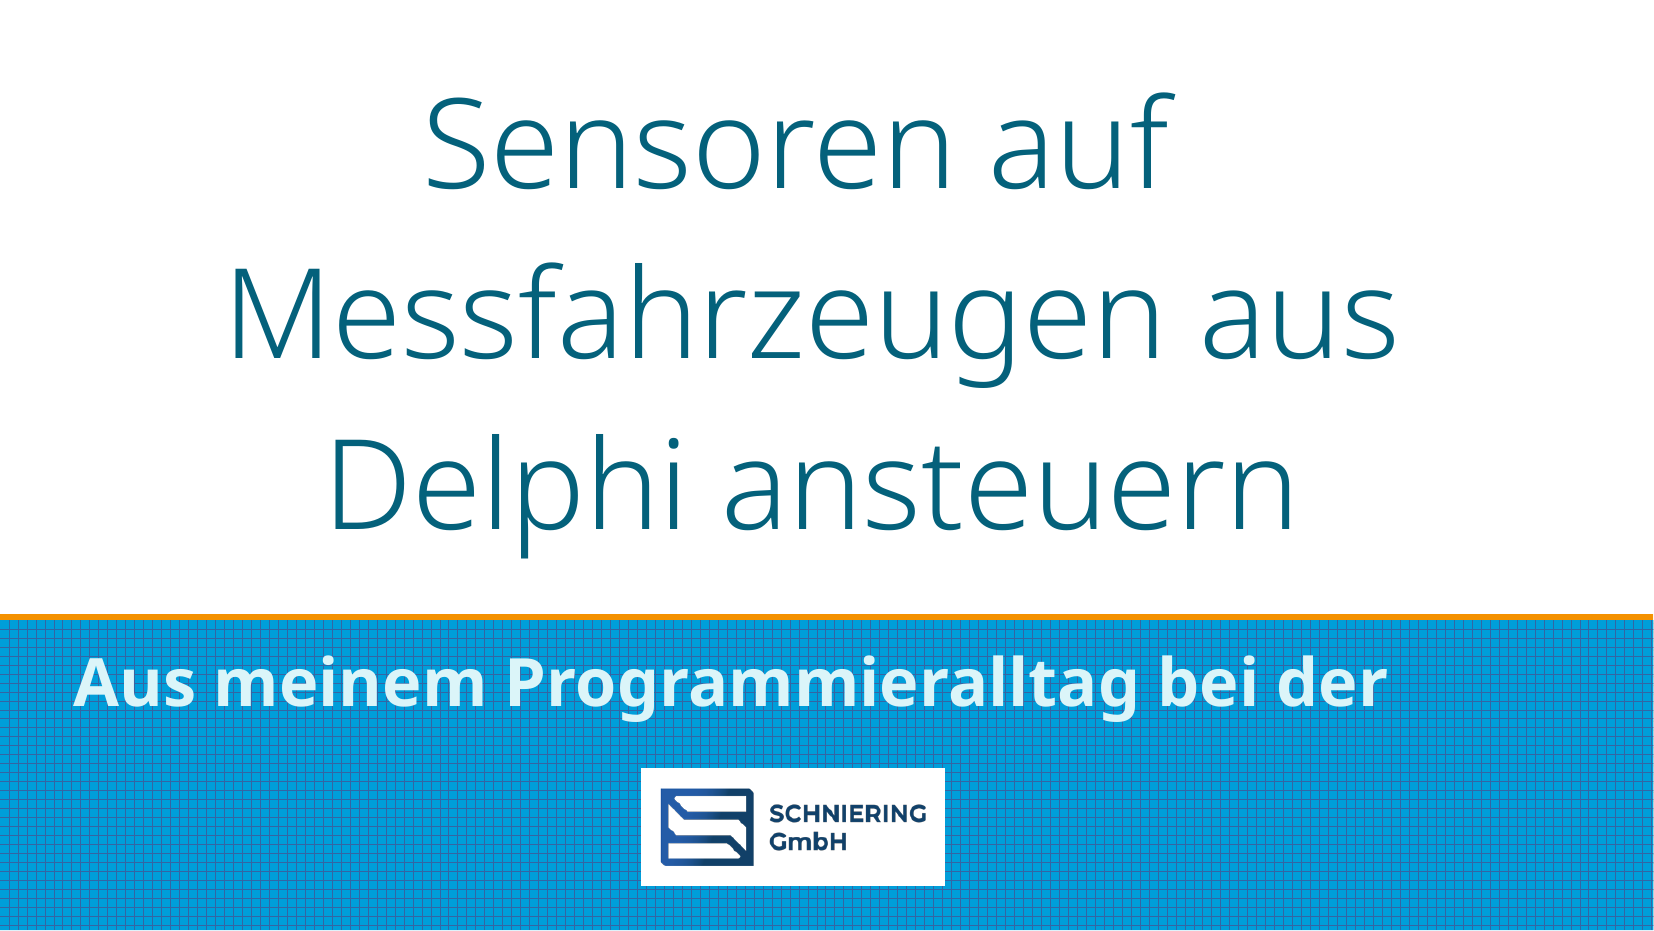

# Sensoren auf Messfahrzeugen aus Delphi ansteuern
Aus meinem Programmieralltag bei der